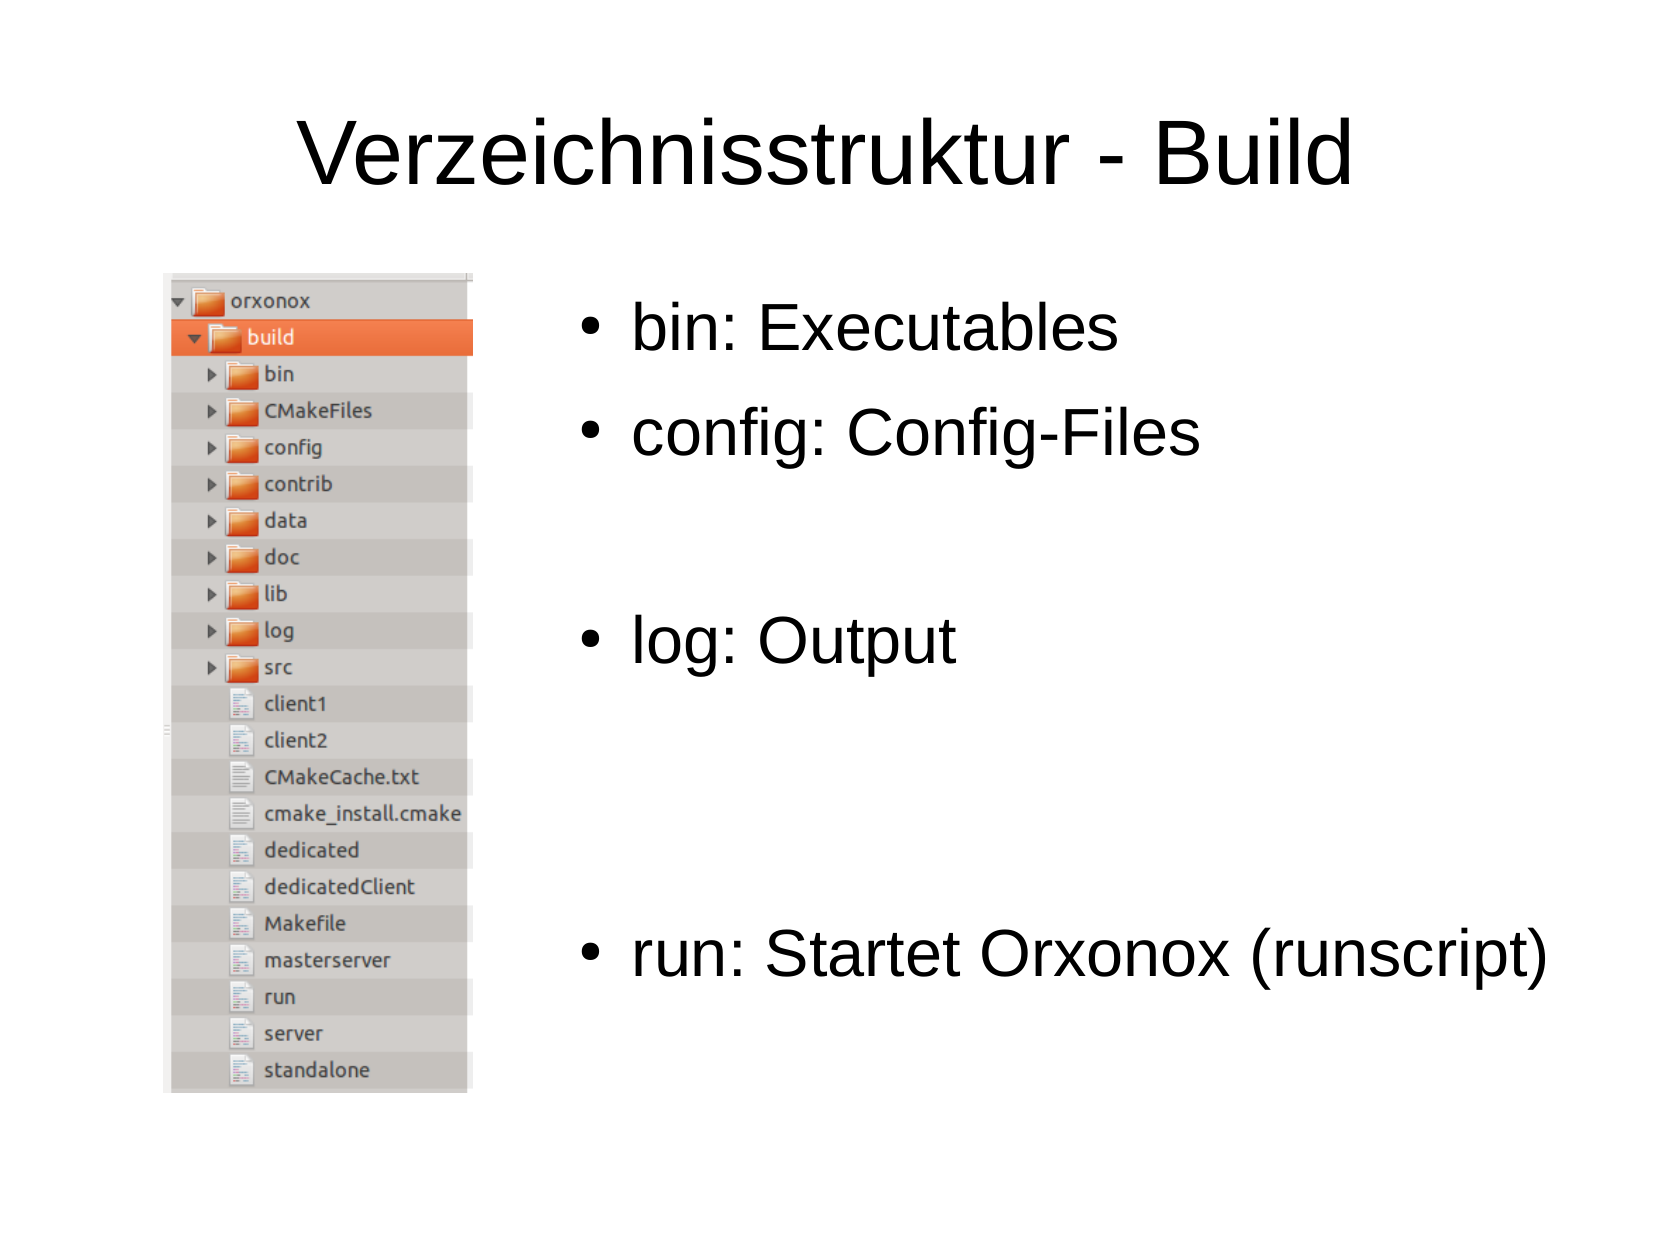

# Verzeichnisstruktur - Build
bin: Executables
config: Config-Files
log: Output
run: Startet Orxonox (runscript)